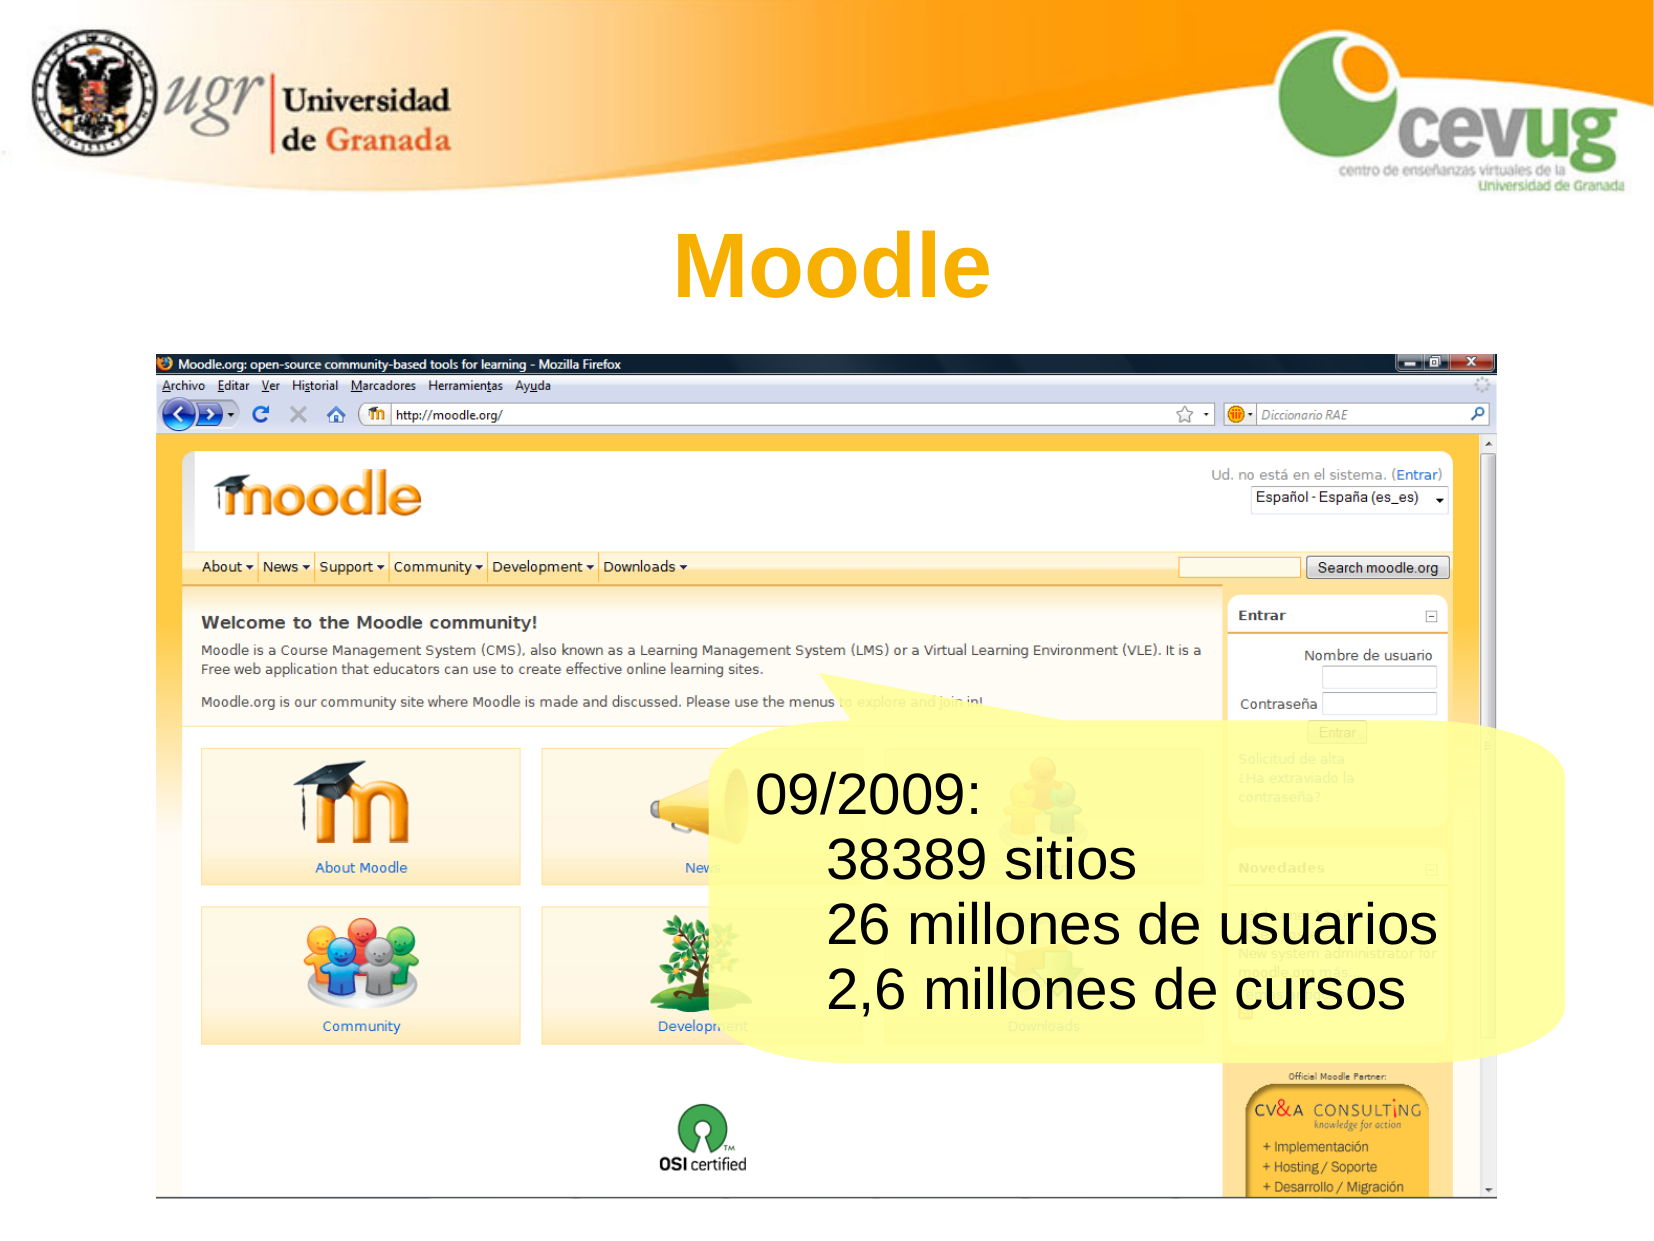

# Moodle
09/2009:
38389 sitios
26 millones de usuarios
2,6 millones de cursos